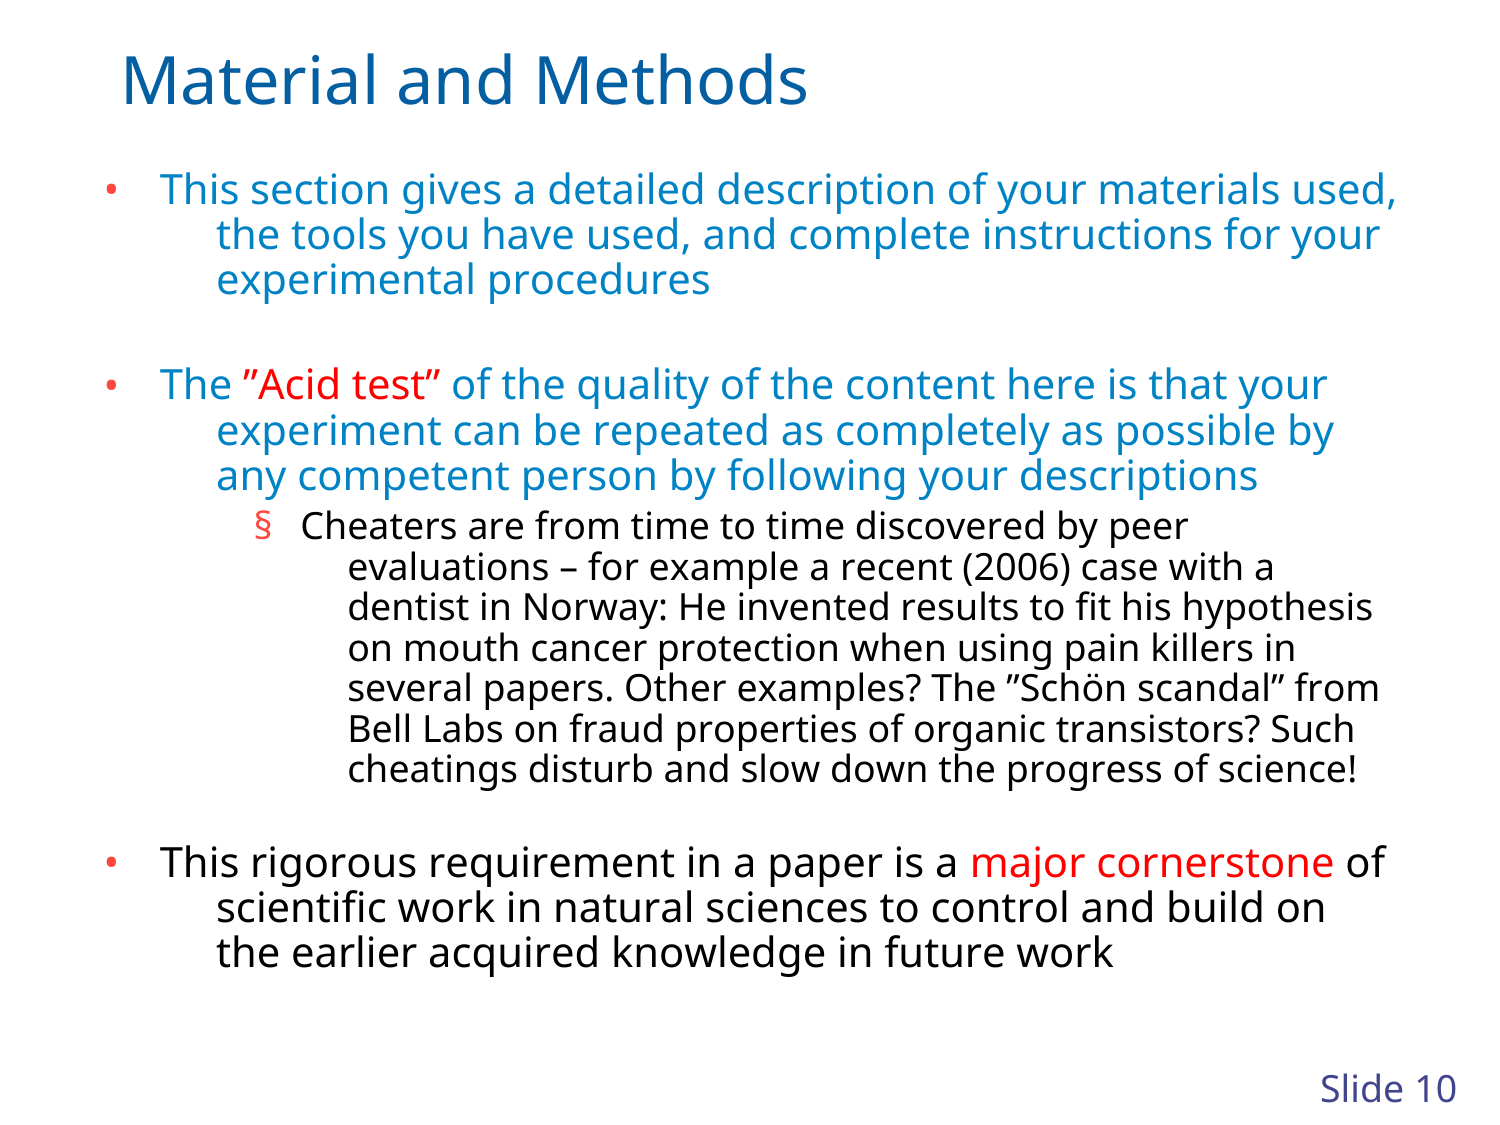

# Material and Methods
This section gives a detailed description of your materials used, the tools you have used, and complete instructions for your experimental procedures
The ”Acid test” of the quality of the content here is that your experiment can be repeated as completely as possible by any competent person by following your descriptions
Cheaters are from time to time discovered by peer evaluations – for example a recent (2006) case with a dentist in Norway: He invented results to fit his hypothesis on mouth cancer protection when using pain killers in several papers. Other examples? The ”Schön scandal” from Bell Labs on fraud properties of organic transistors? Such cheatings disturb and slow down the progress of science!
This rigorous requirement in a paper is a major cornerstone of scientific work in natural sciences to control and build on the earlier acquired knowledge in future work